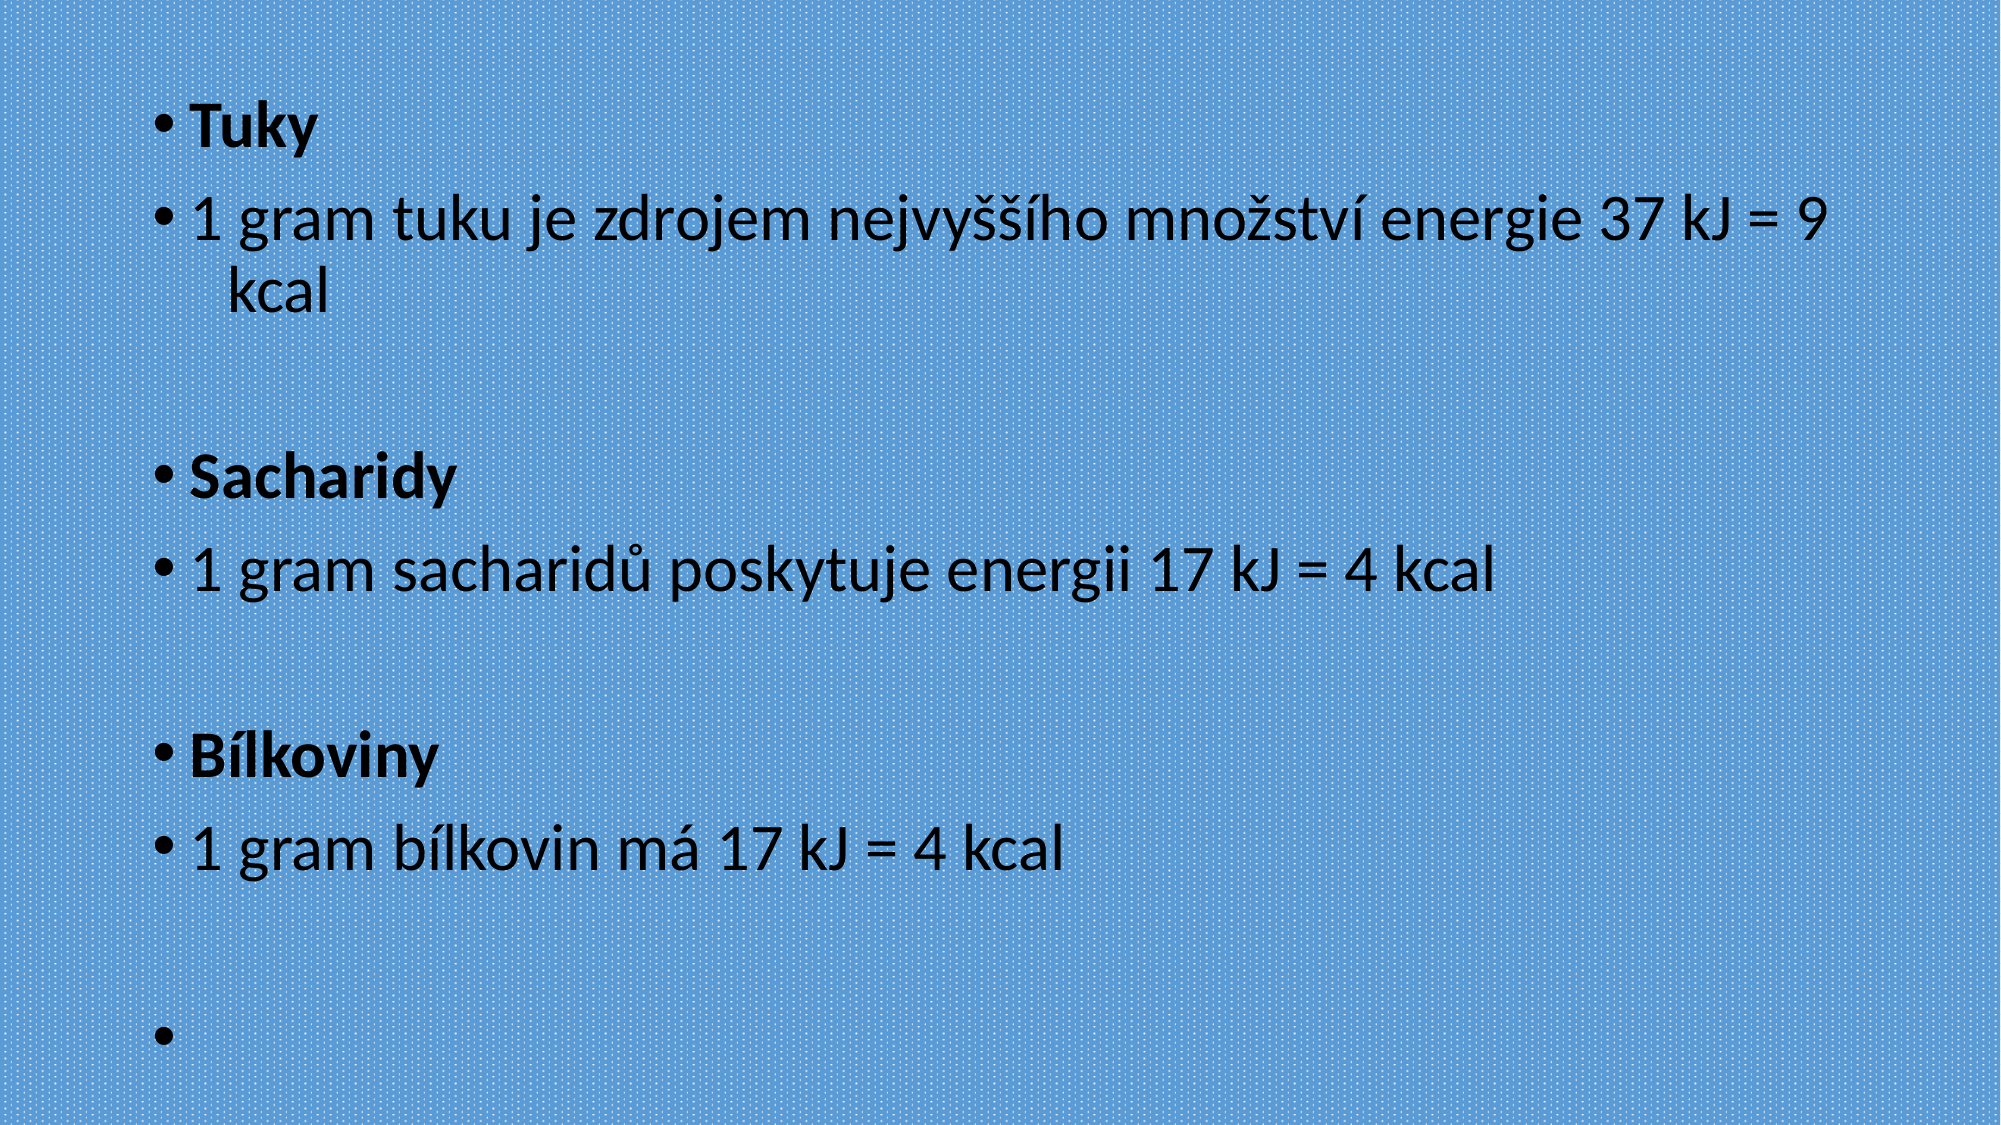

#
Tuky
1 gram tuku je zdrojem nejvyššího množství energie 37 kJ = 9 kcal
Sacharidy
1 gram sacharidů poskytuje energii 17 kJ = 4 kcal
Bílkoviny
1 gram bílkovin má 17 kJ = 4 kcal